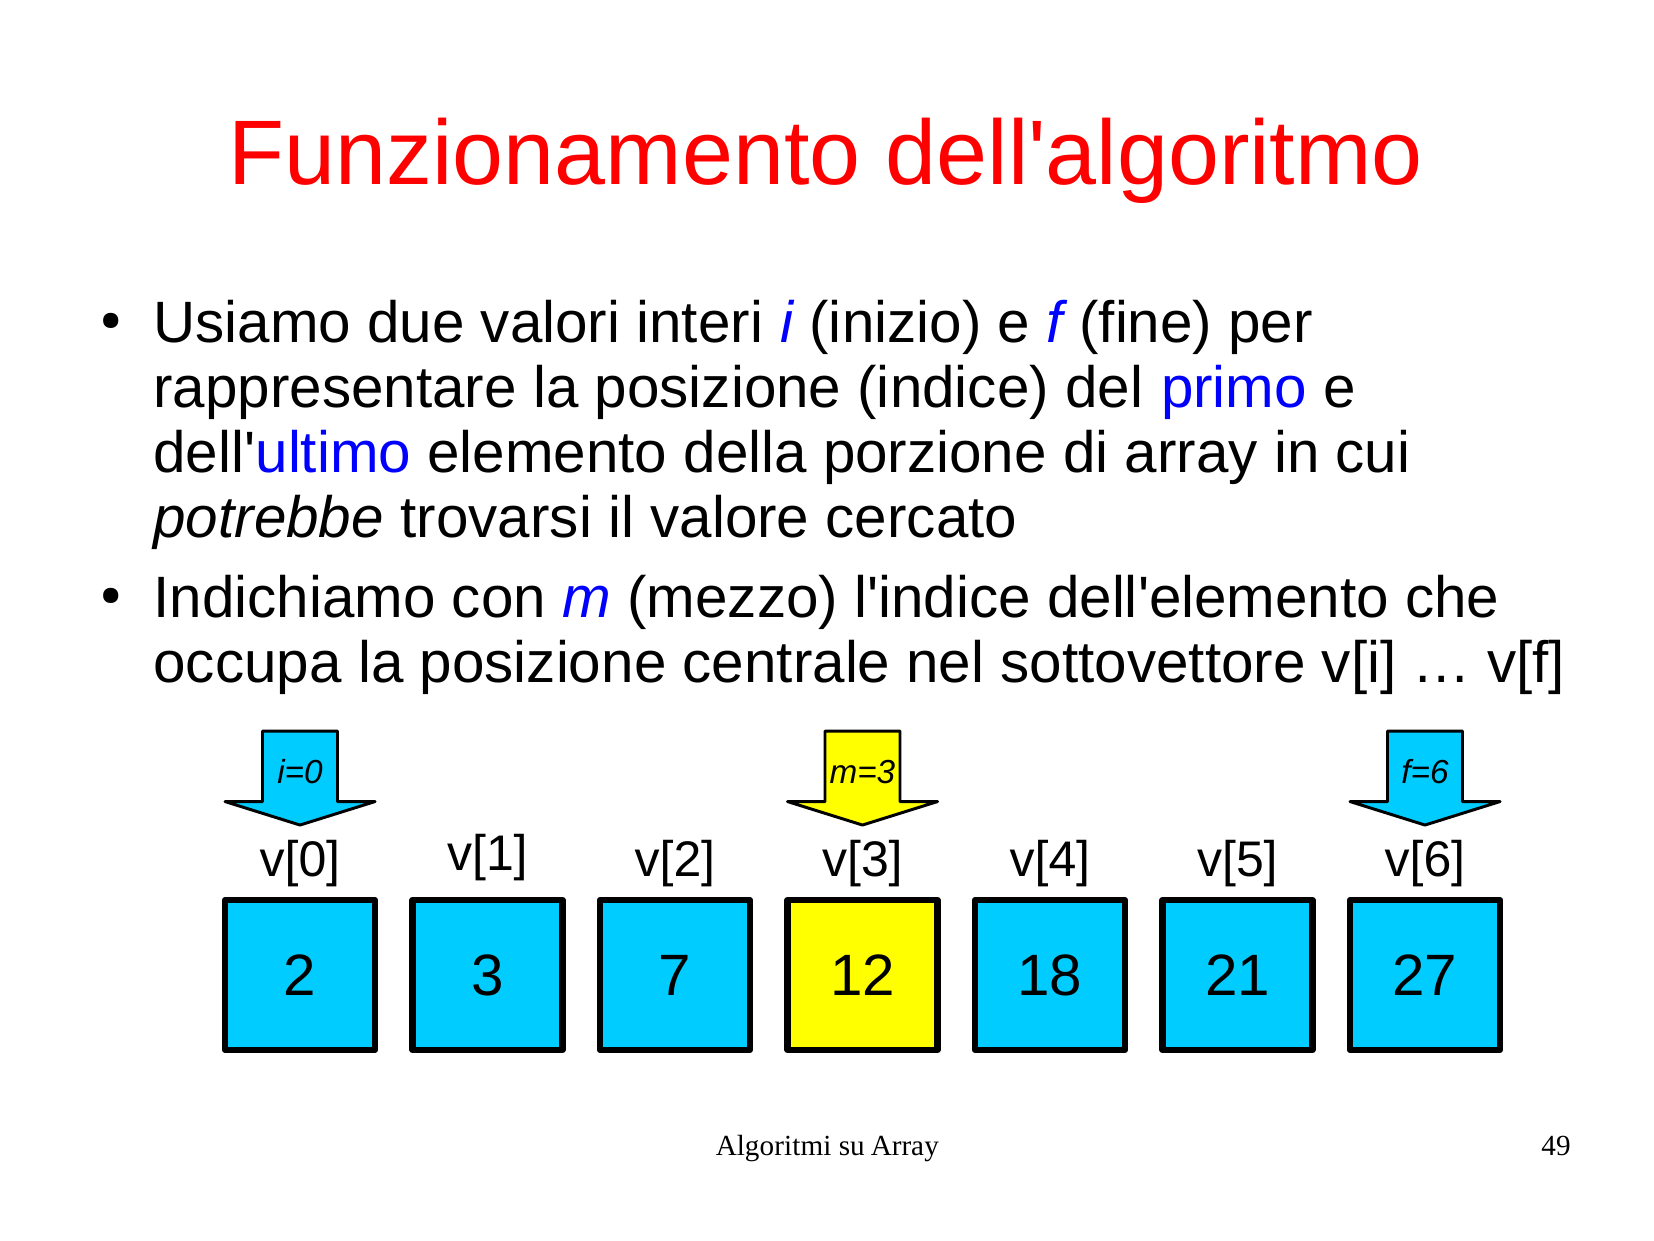

# Funzionamento dell'algoritmo
Usiamo due valori interi i (inizio) e f (fine) per rappresentare la posizione (indice) del primo e dell'ultimo elemento della porzione di array in cui potrebbe trovarsi il valore cercato
Indichiamo con m (mezzo) l'indice dell'elemento che occupa la posizione centrale nel sottovettore v[i] … v[f]
i=0
m=3
f=6
v[1]
v[0]
v[2]
v[3]
v[4]
v[5]
v[6]
2
3
7
12
18
21
27
Algoritmi su Array
49